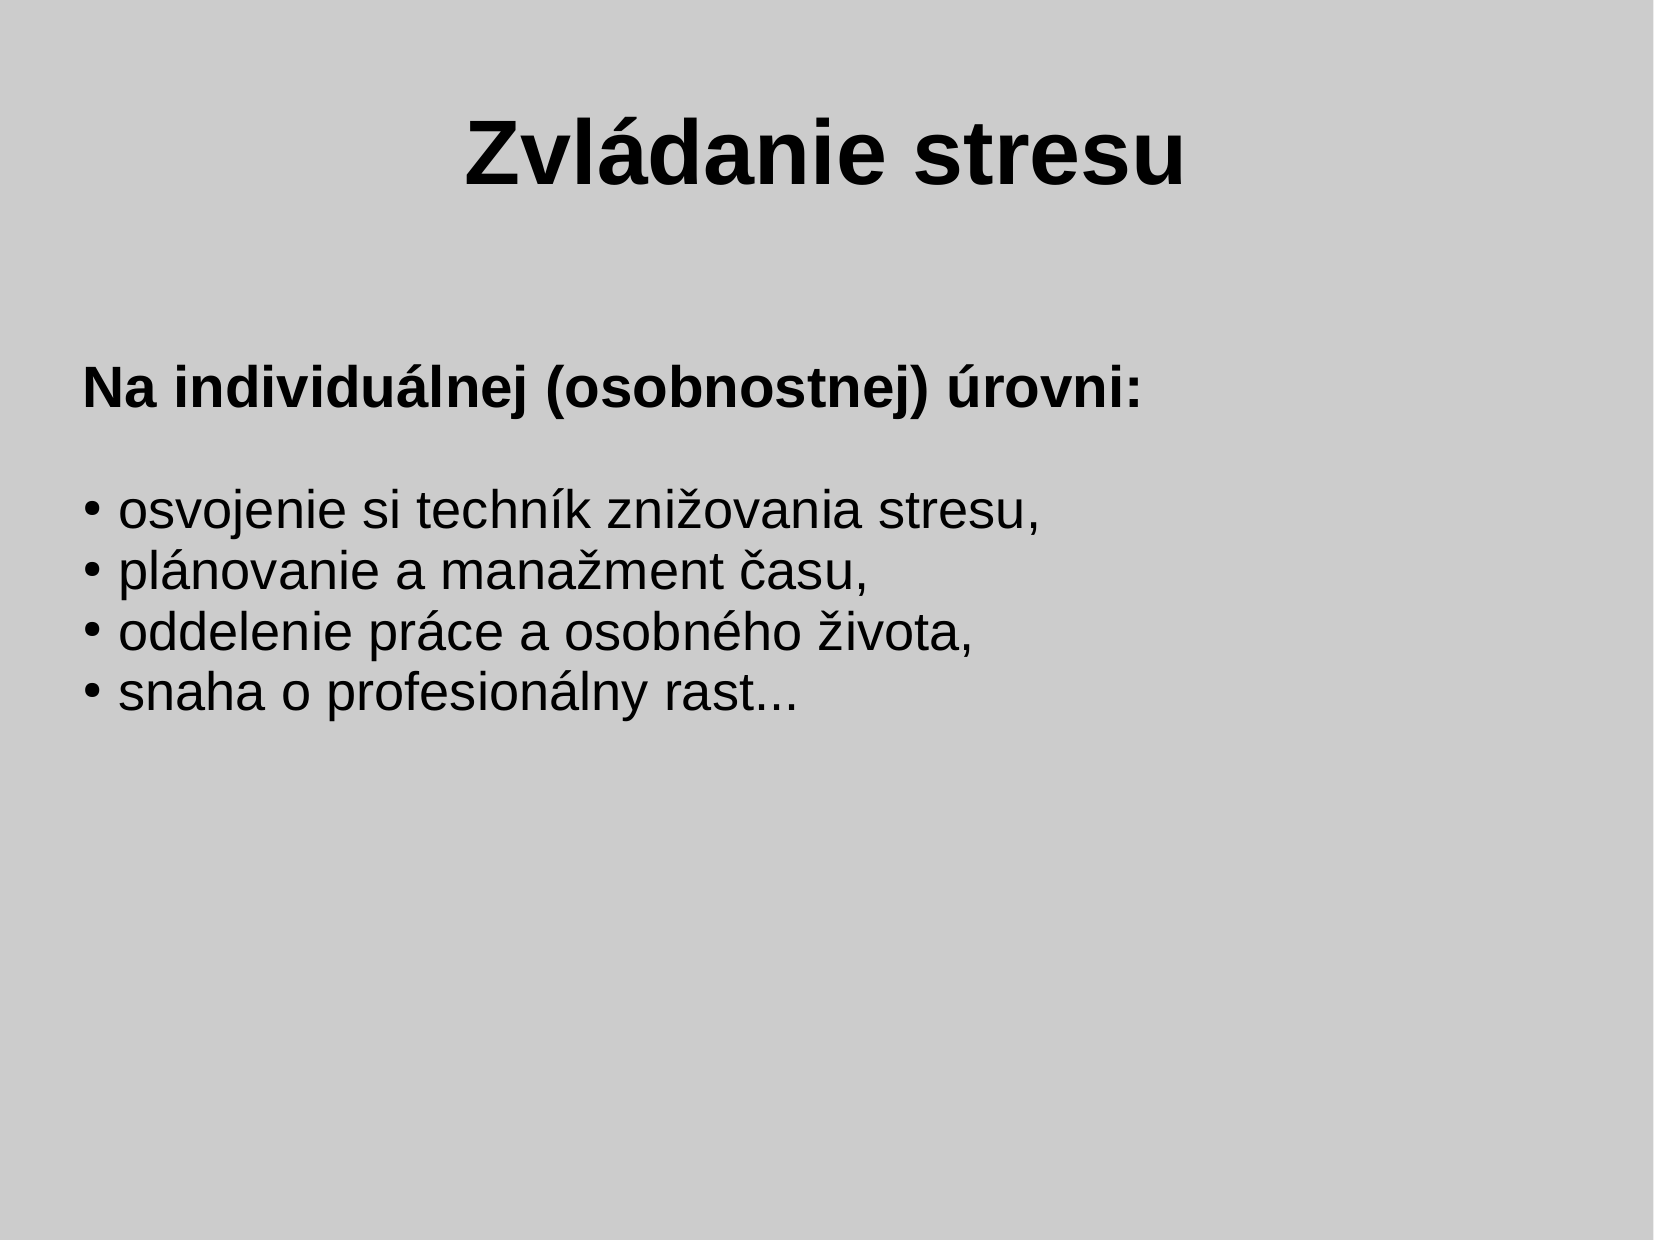

# Zvládanie stresu
Na individuálnej (osobnostnej) úrovni:
osvojenie si techník znižovania stresu,
plánovanie a manažment času,
oddelenie práce a osobného života,
snaha o profesionálny rast...